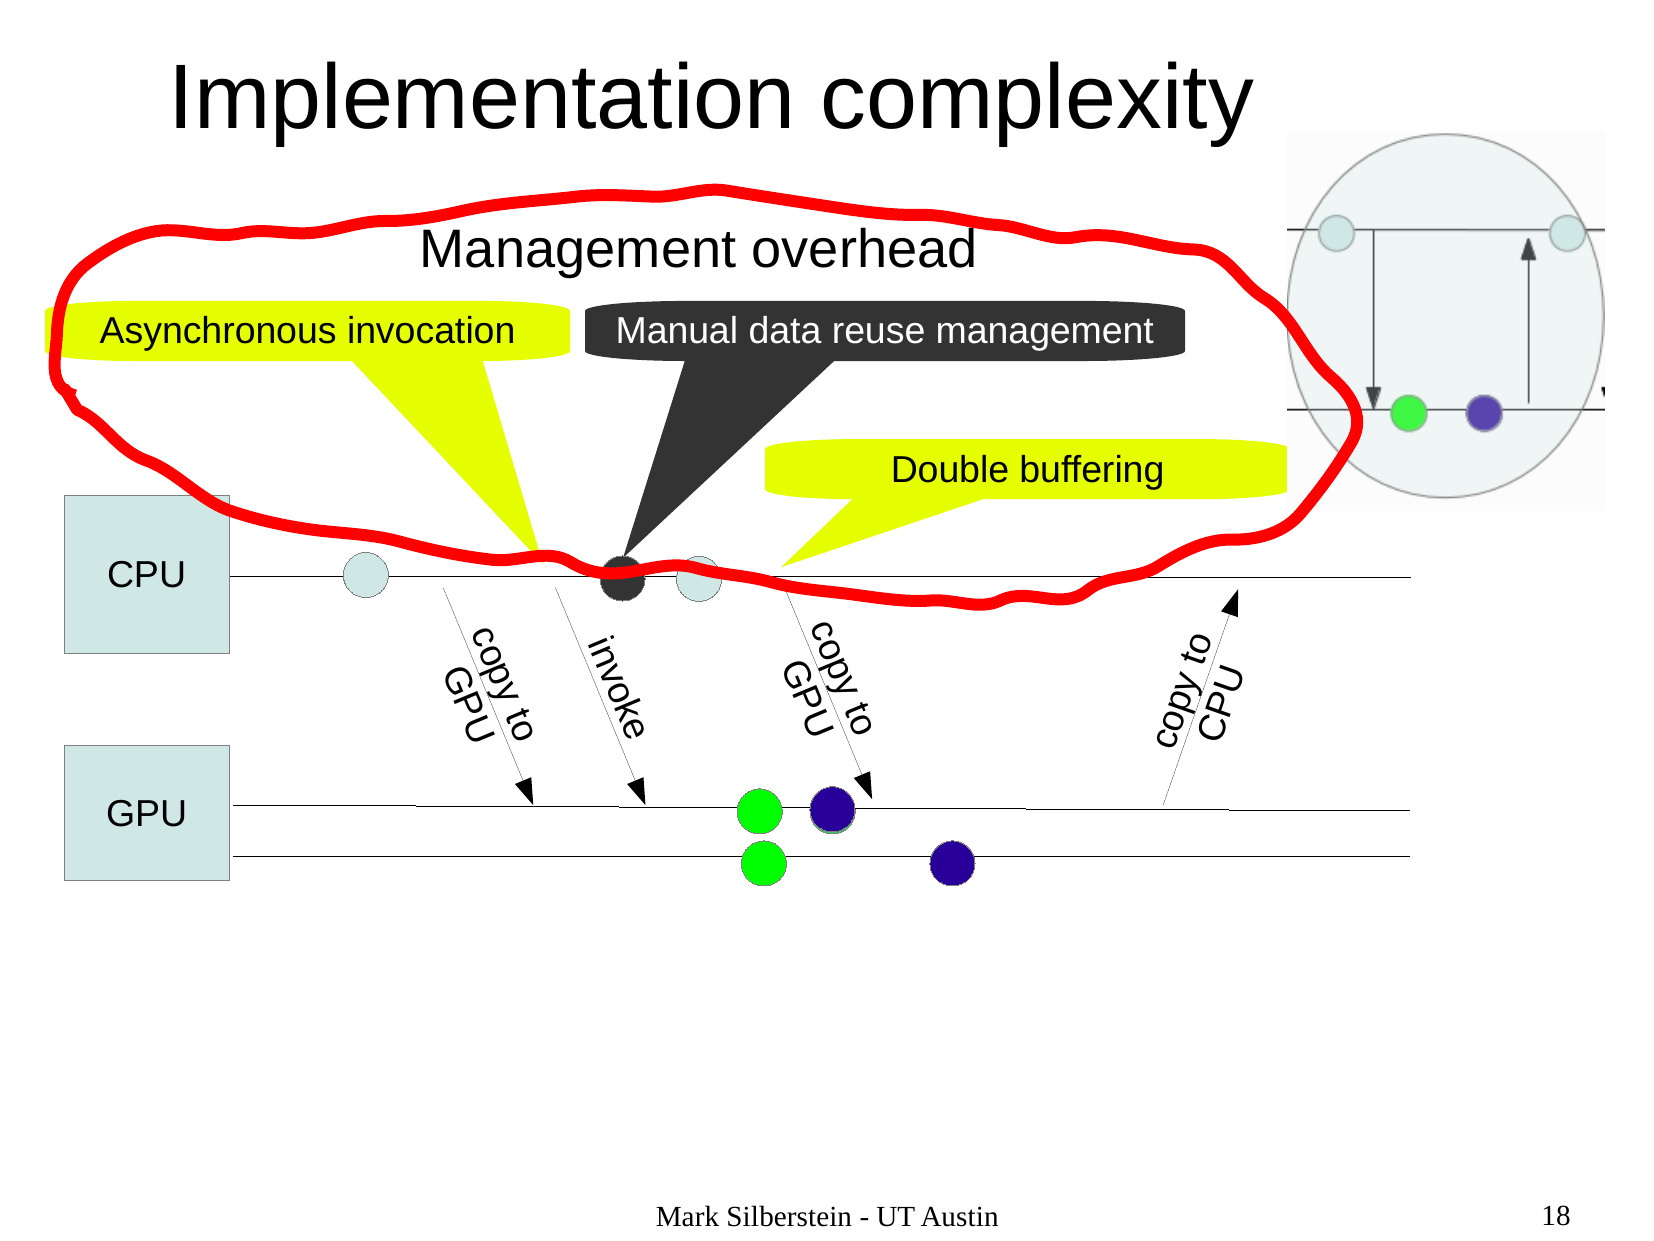

# Implementation complexity
Management overhead
Asynchronous invocation
Manual data reuse management
Double buffering
CPU
copy to
GPU
copy to
GPU
invoke
copy to
CPU
GPU
18
Mark Silberstein - UT Austin